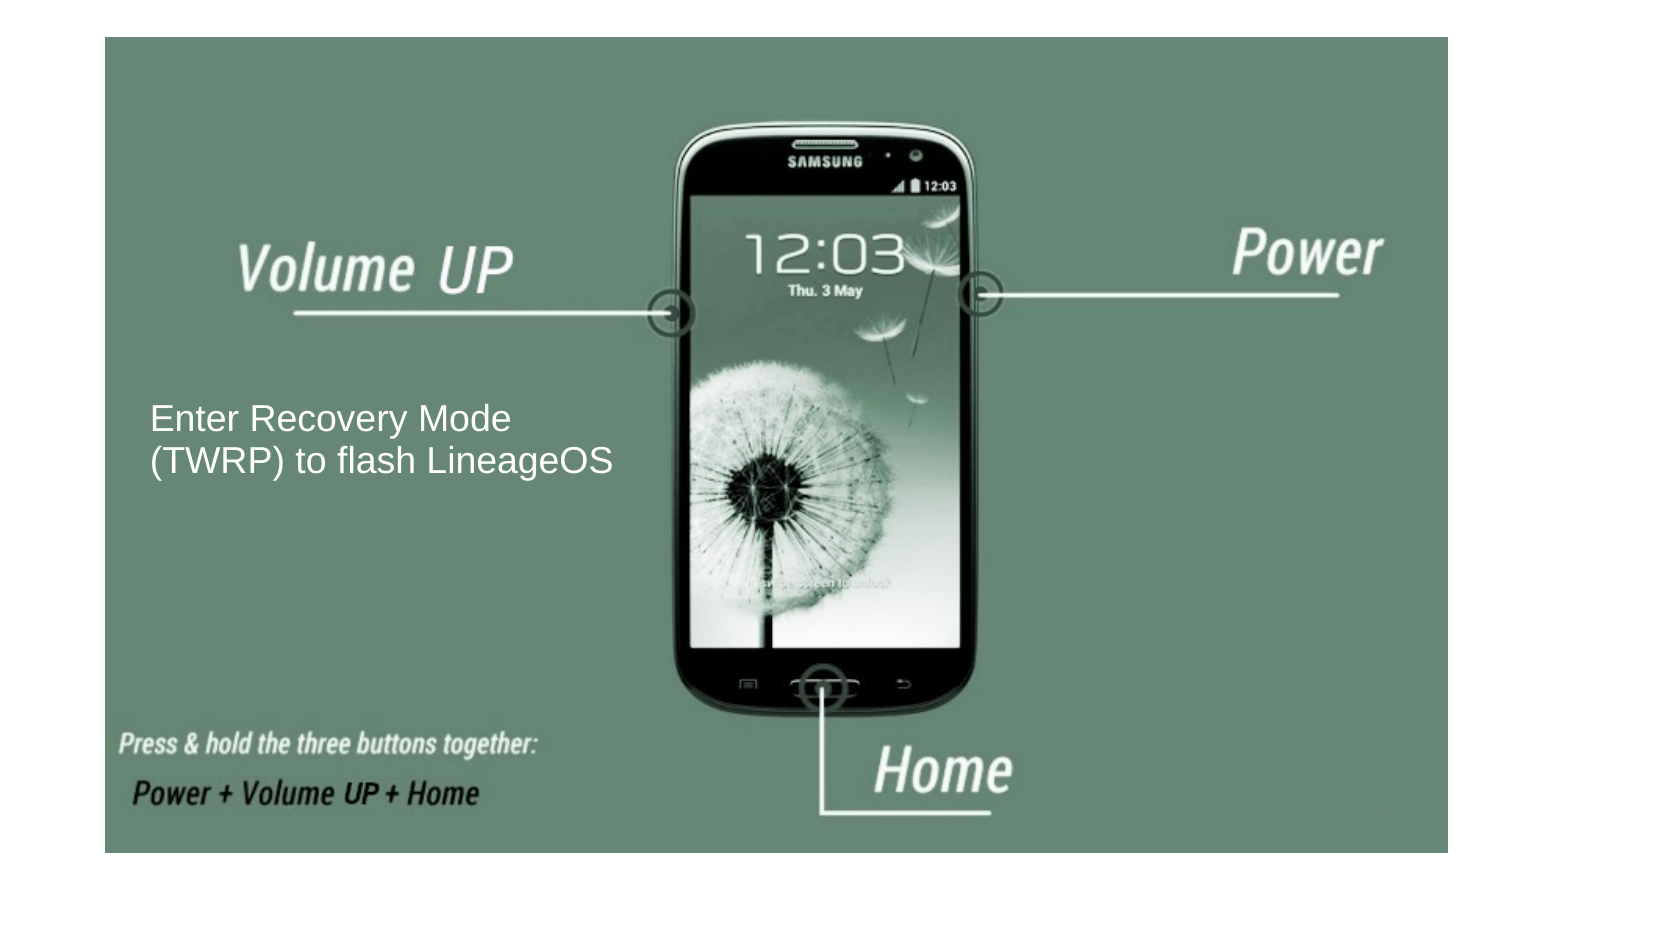

#
Enter Recovery Mode (TWRP) to flash LineageOS